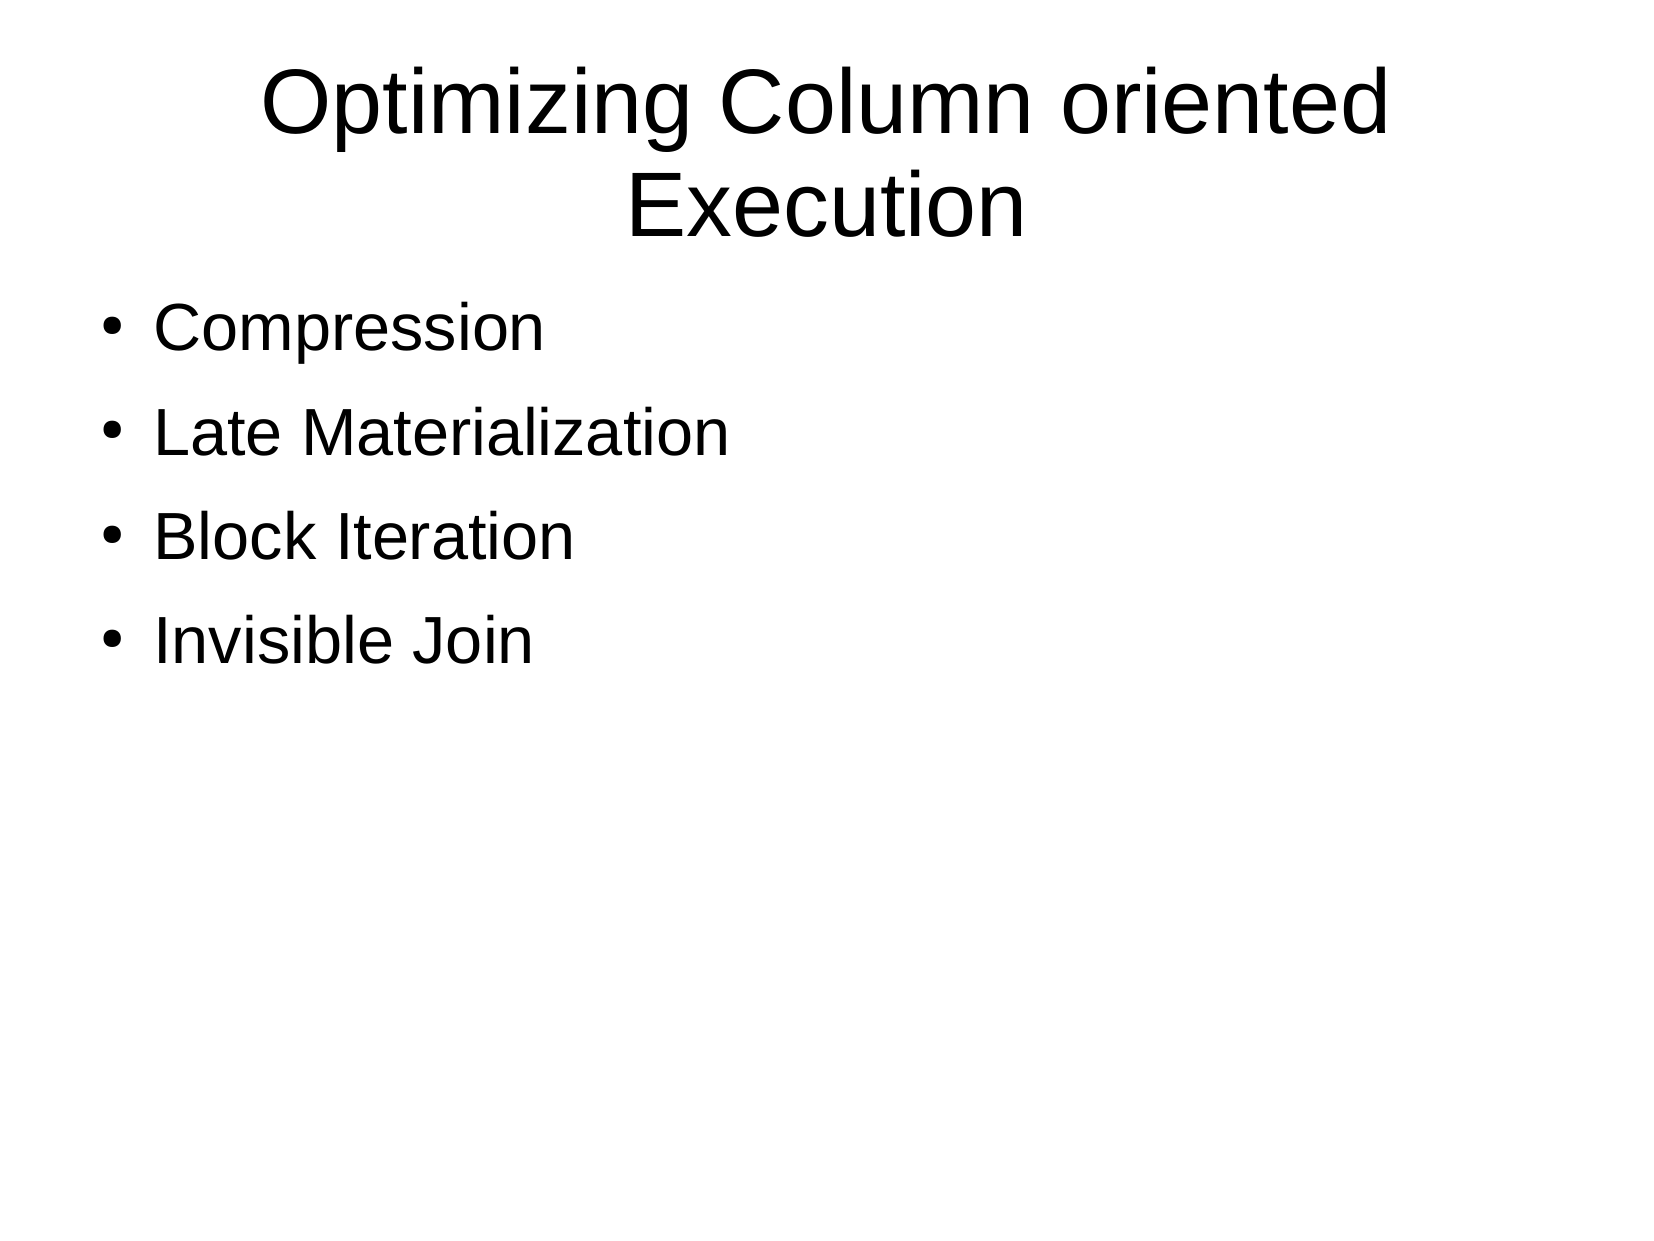

# Optimizing Column oriented Execution
Compression
Late Materialization
Block Iteration
Invisible Join